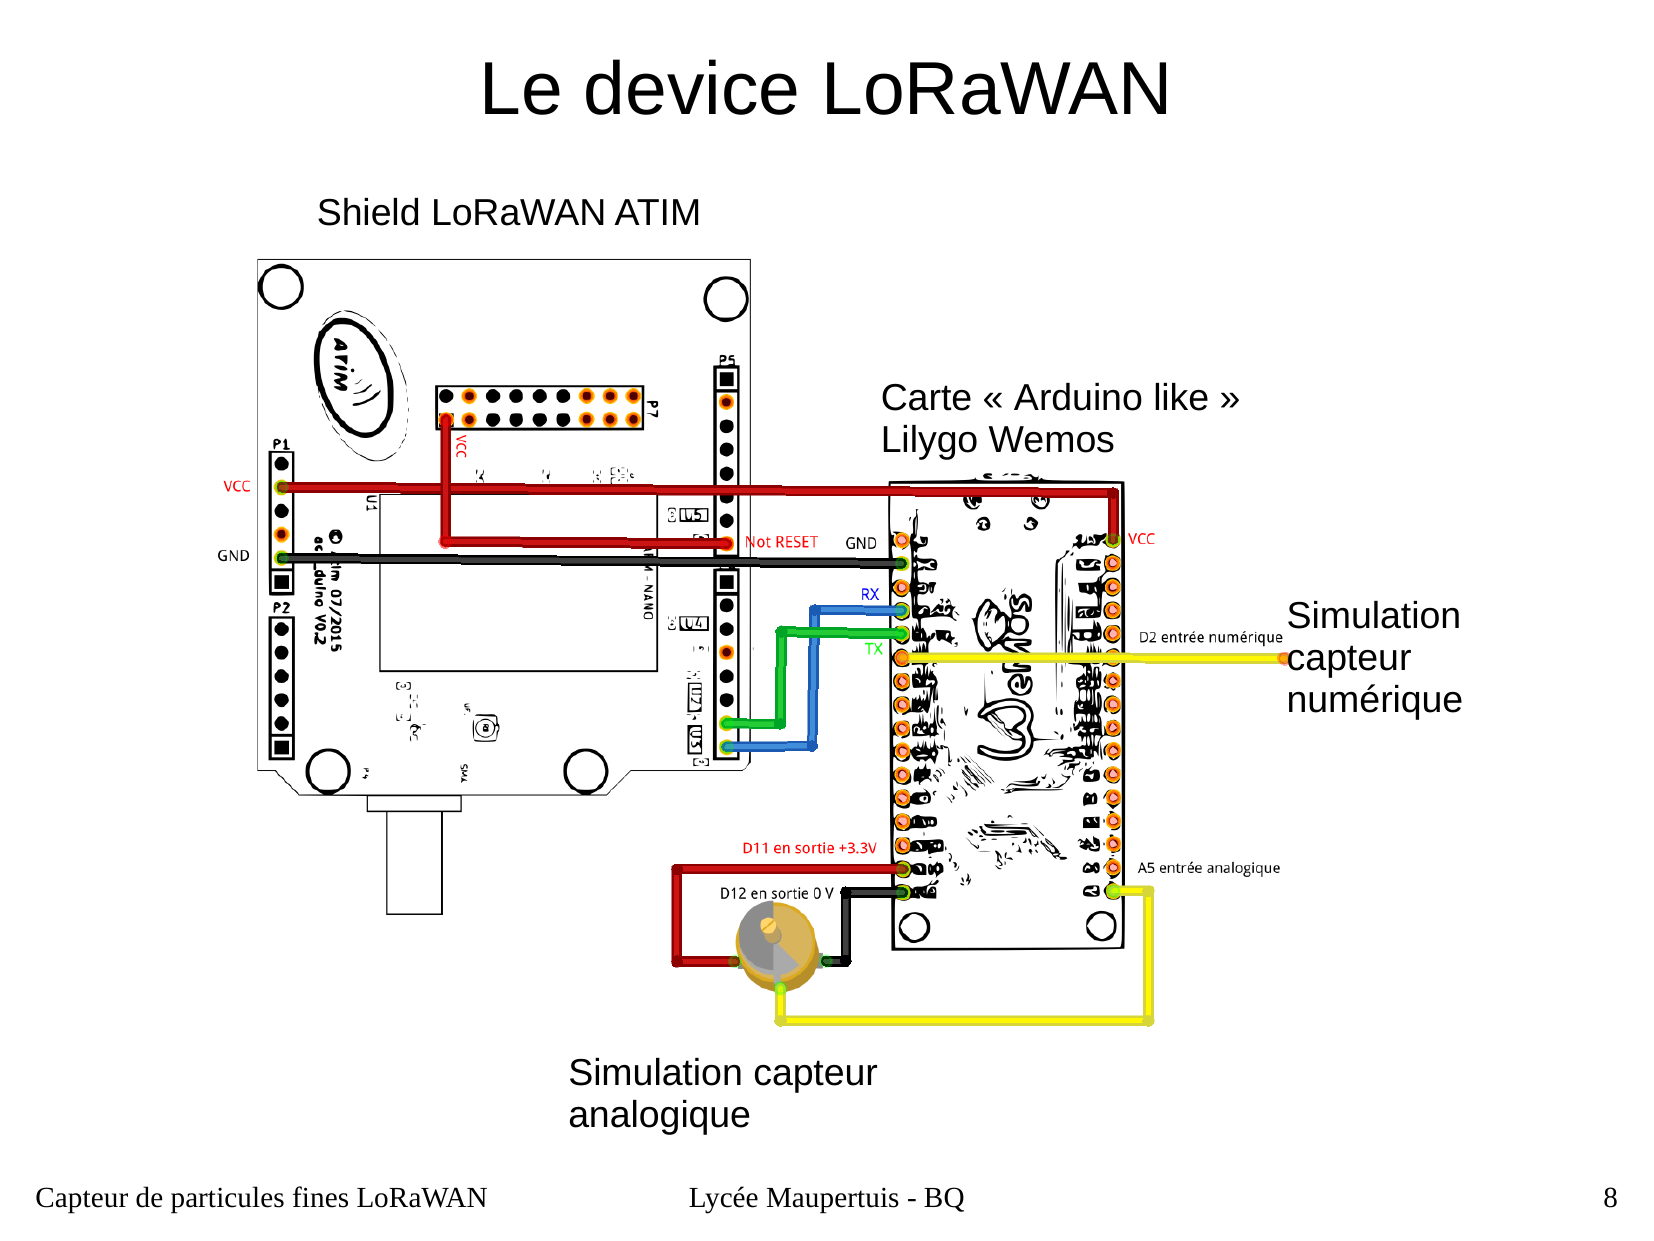

# Le device LoRaWAN
Shield LoRaWAN ATIM
Carte « Arduino like »
Lilygo Wemos
Simulation capteur numérique
Simulation capteur analogique
Capteur de particules fines LoRaWAN
Lycée Maupertuis - BQ
8